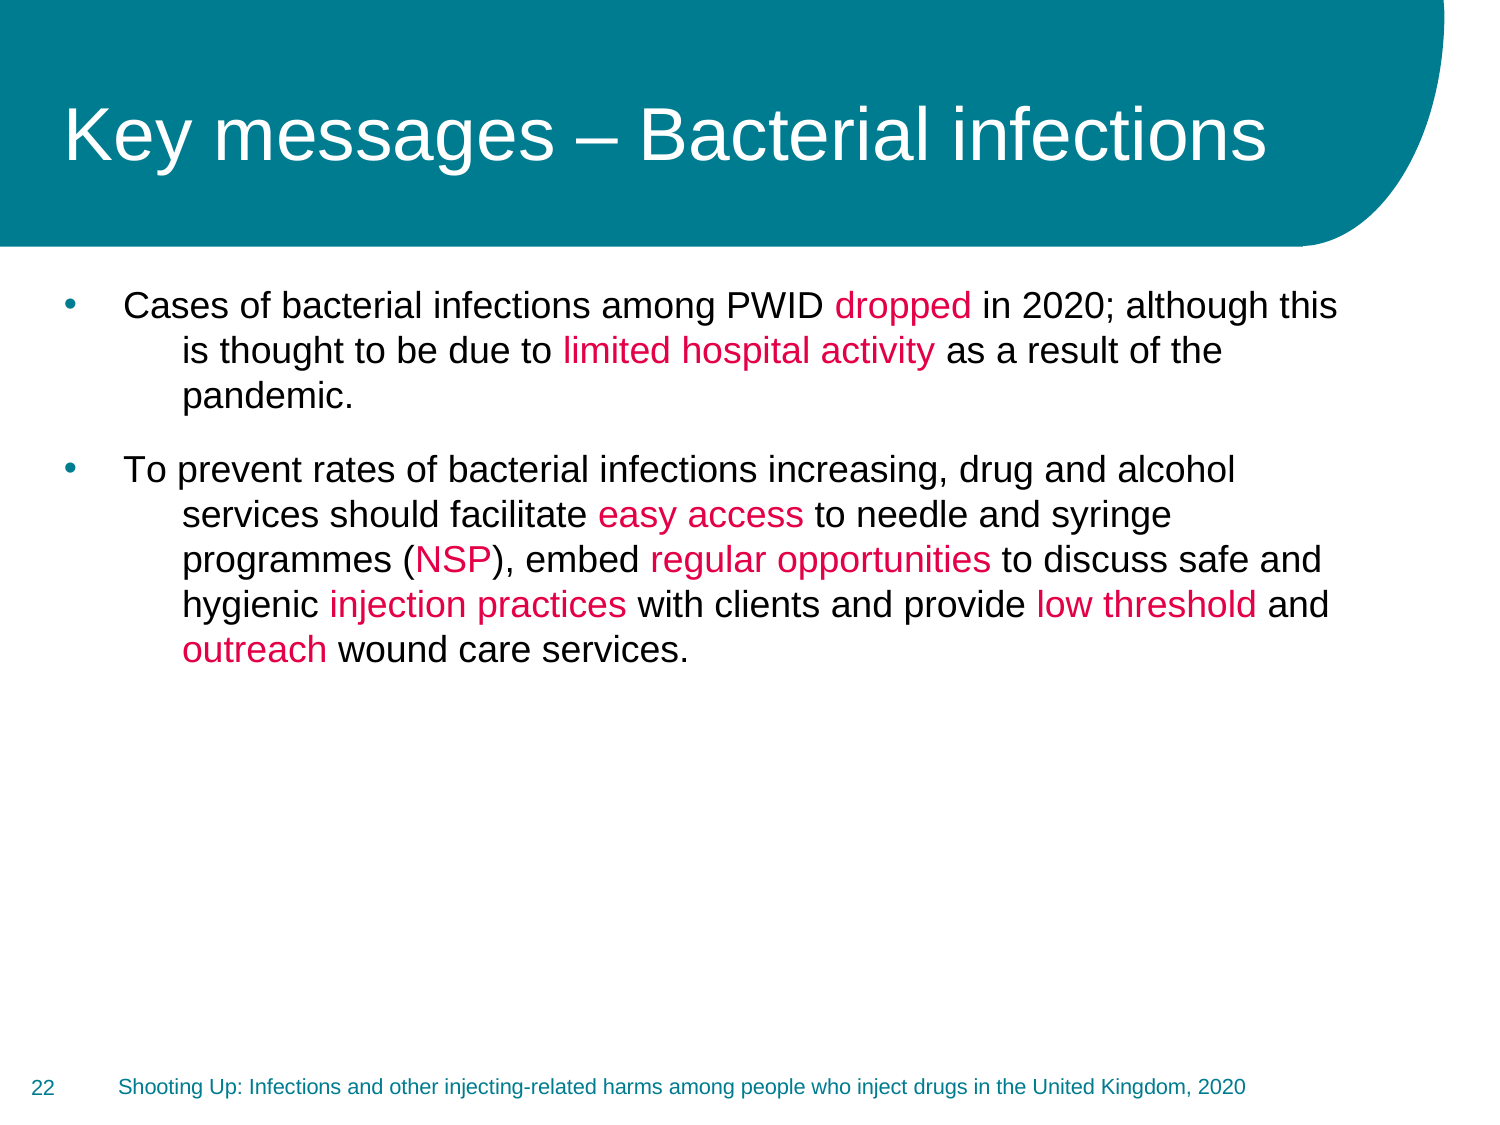

Key messages – Bacterial infections
Cases of bacterial infections among PWID dropped in 2020; although this is thought to be due to limited hospital activity as a result of the pandemic.
To prevent rates of bacterial infections increasing, drug and alcohol services should facilitate easy access to needle and syringe programmes (NSP), embed regular opportunities to discuss safe and hygienic injection practices with clients and provide low threshold and outreach wound care services.
21
Shooting Up: Infections and other injecting-related harms among people who inject drugs in the United Kingdom, 2020